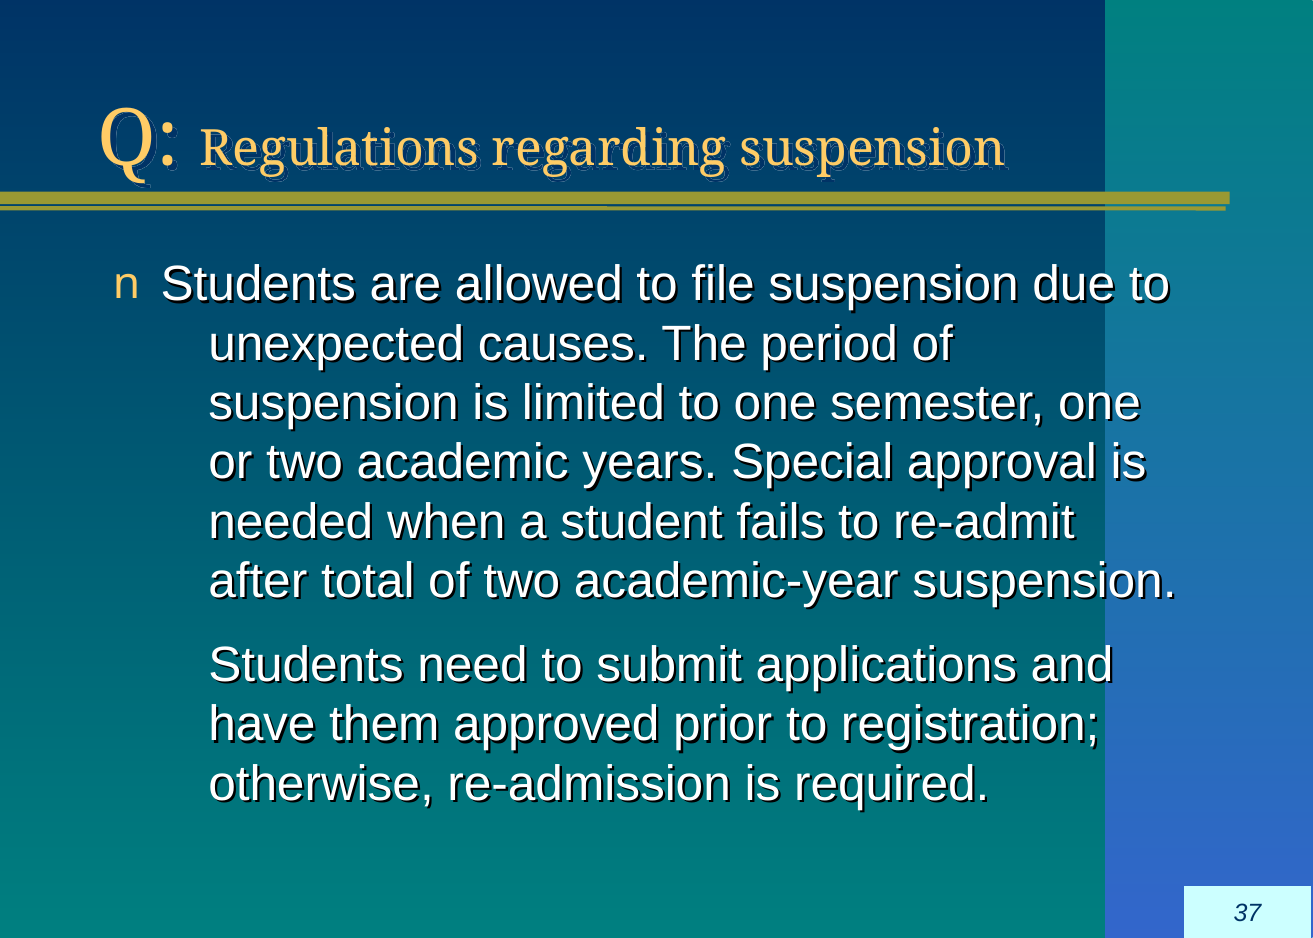

Q: Regulations regarding suspension
# Students are allowed to file suspension due to unexpected causes. The period of suspension is limited to one semester, one or two academic years. Special approval is needed when a student fails to re-admit after total of two academic-year suspension. Students need to submit applications and have them approved prior to registration; otherwise, re-admission is required.
37